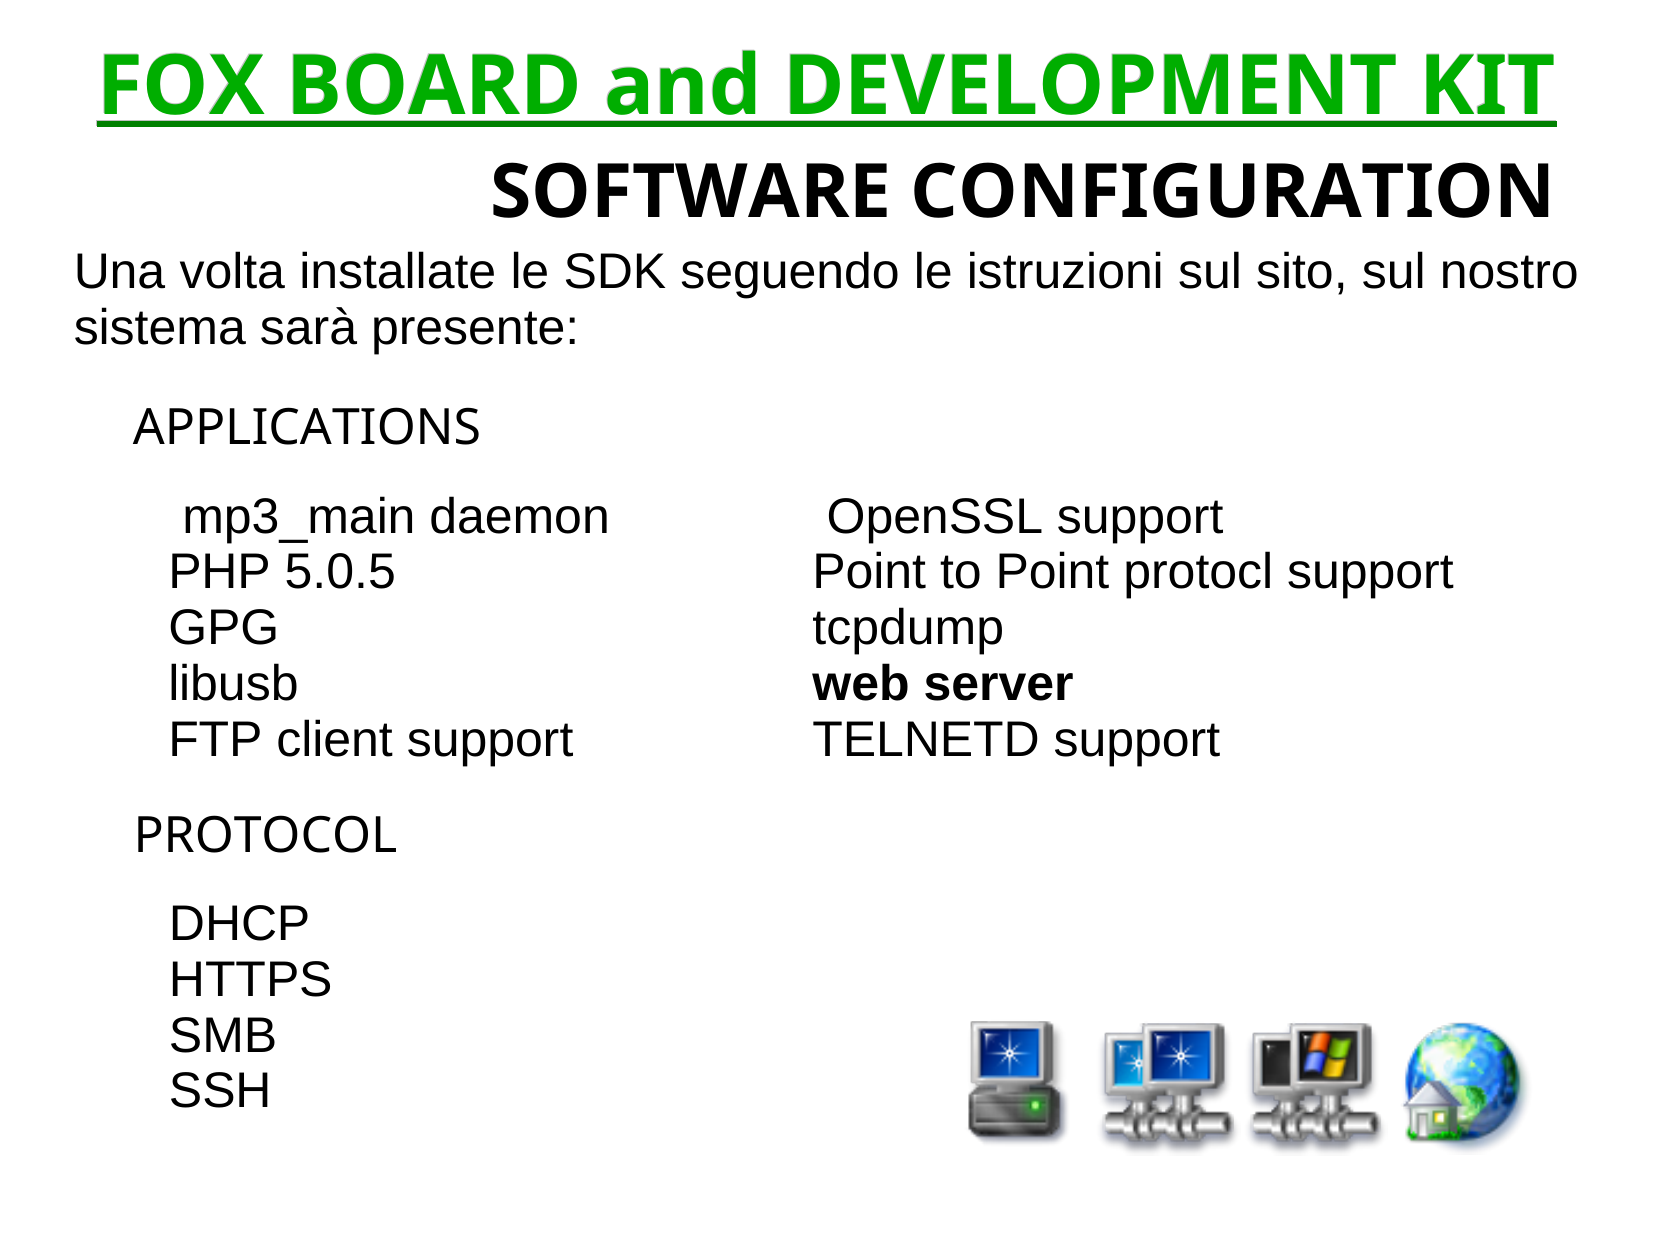

FOX BOARD and DEVELOPMENT KIT
SOFTWARE CONFIGURATION
Una volta installate le SDK seguendo le istruzioni sul sito, sul nostro sistema sarà presente:
APPLICATIONS
 mp3_main daemon
PHP 5.0.5
GPG
libusb
FTP client support
 OpenSSL support
Point to Point protocl support
tcpdump
web server
TELNETD support
PROTOCOL
DHCP
HTTPS
SMB
SSH